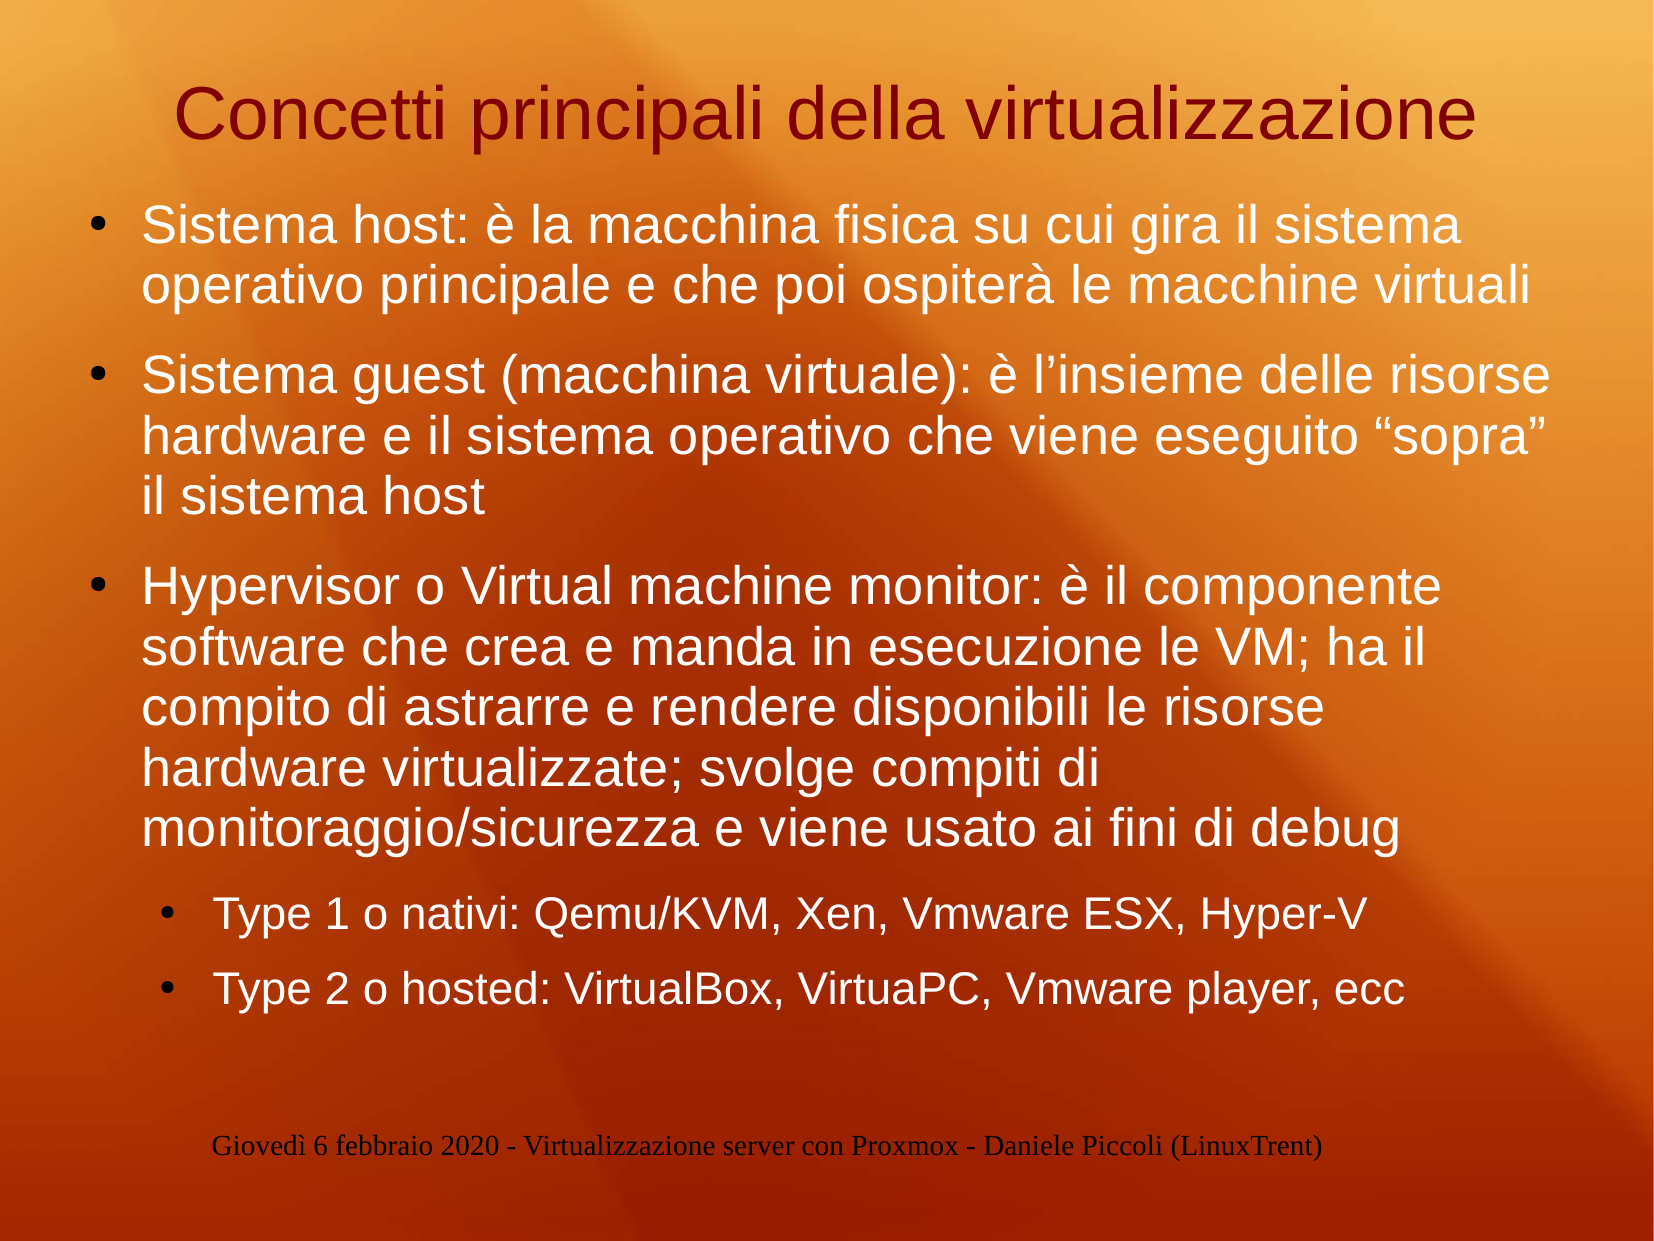

# Concetti principali della virtualizzazione
Sistema host: è la macchina fisica su cui gira il sistema operativo principale e che poi ospiterà le macchine virtuali
Sistema guest (macchina virtuale): è l’insieme delle risorse hardware e il sistema operativo che viene eseguito “sopra” il sistema host
Hypervisor o Virtual machine monitor: è il componente software che crea e manda in esecuzione le VM; ha il compito di astrarre e rendere disponibili le risorse hardware virtualizzate; svolge compiti di monitoraggio/sicurezza e viene usato ai fini di debug
Type 1 o nativi: Qemu/KVM, Xen, Vmware ESX, Hyper-V
Type 2 o hosted: VirtualBox, VirtuaPC, Vmware player, ecc
Giovedì 6 febbraio 2020 - Virtualizzazione server con Proxmox - Daniele Piccoli (LinuxTrent)